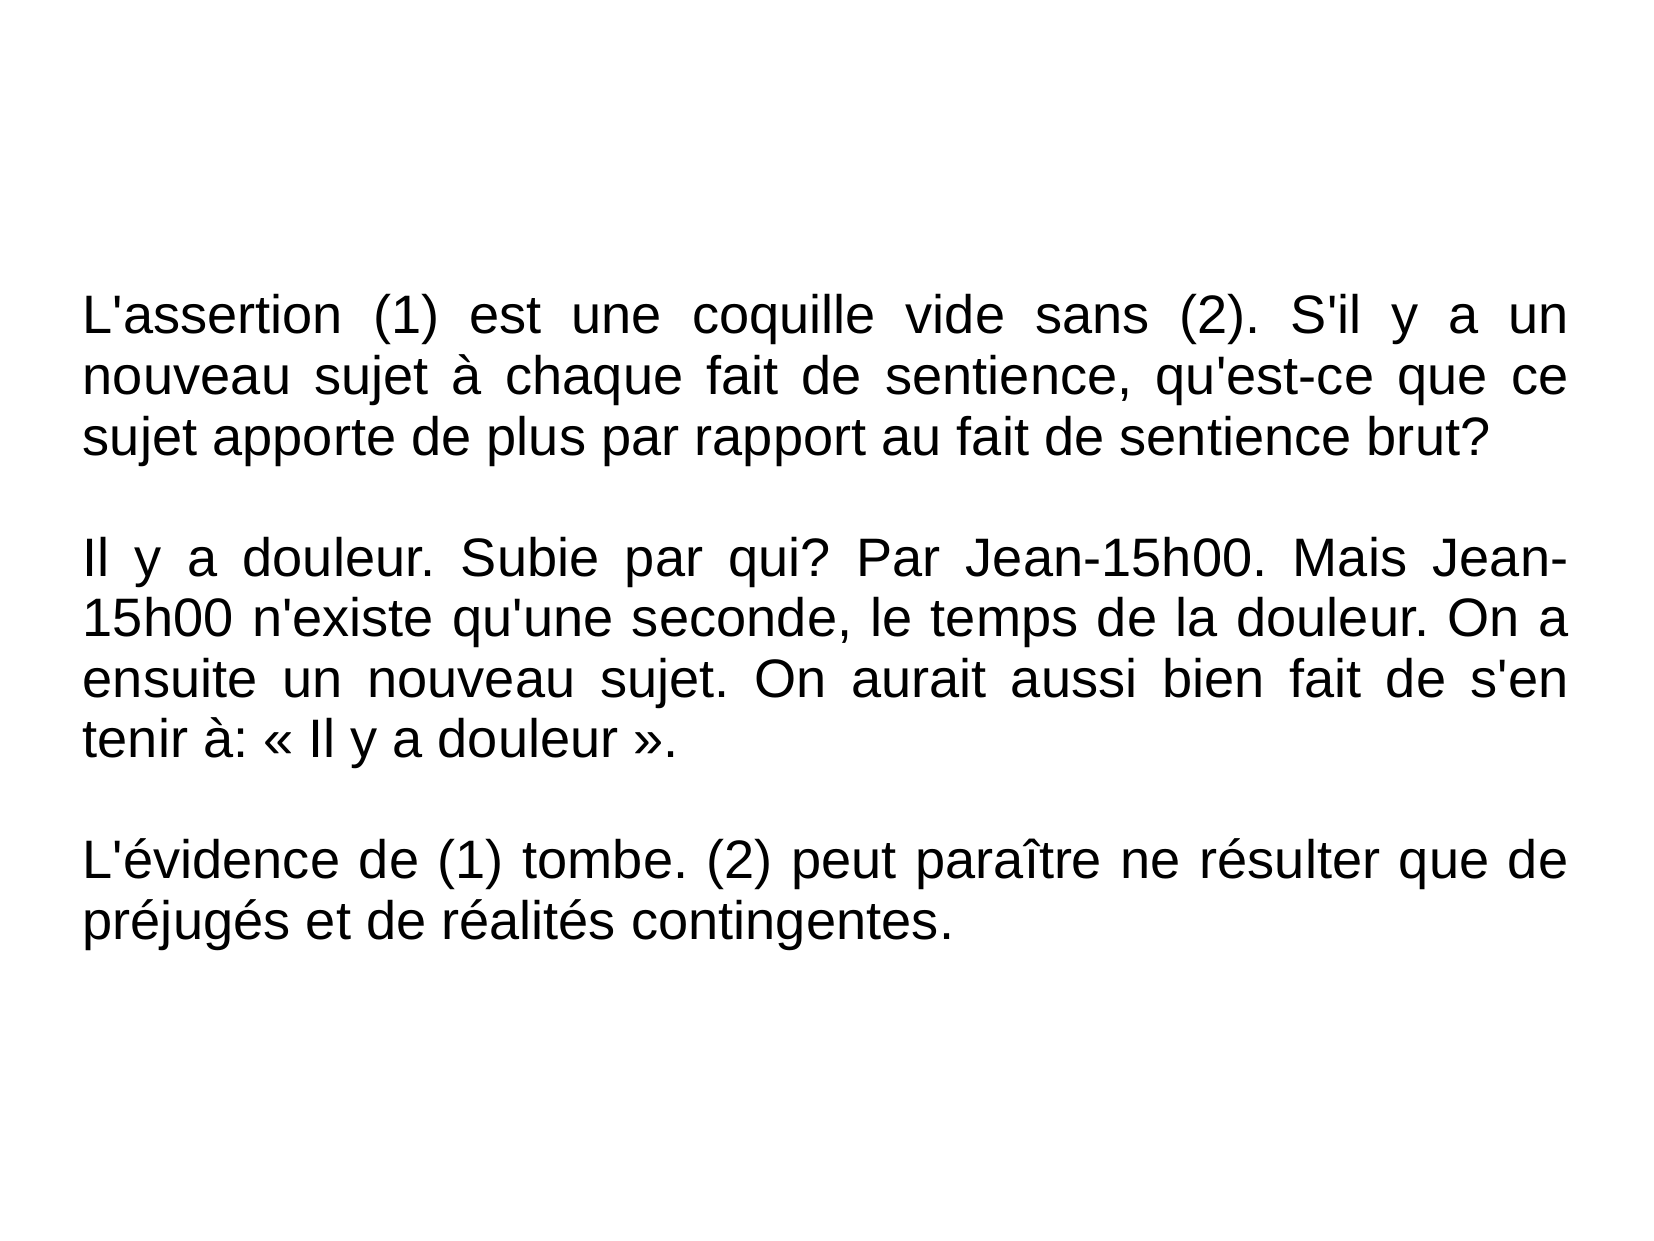

# L'assertion (1) est une coquille vide sans (2). S'il y a un nouveau sujet à chaque fait de sentience, qu'est-ce que ce sujet apporte de plus par rapport au fait de sentience brut?
Il y a douleur. Subie par qui? Par Jean-15h00. Mais Jean-15h00 n'existe qu'une seconde, le temps de la douleur. On a ensuite un nouveau sujet. On aurait aussi bien fait de s'en tenir à: « Il y a douleur ».
L'évidence de (1) tombe. (2) peut paraître ne résulter que de préjugés et de réalités contingentes.